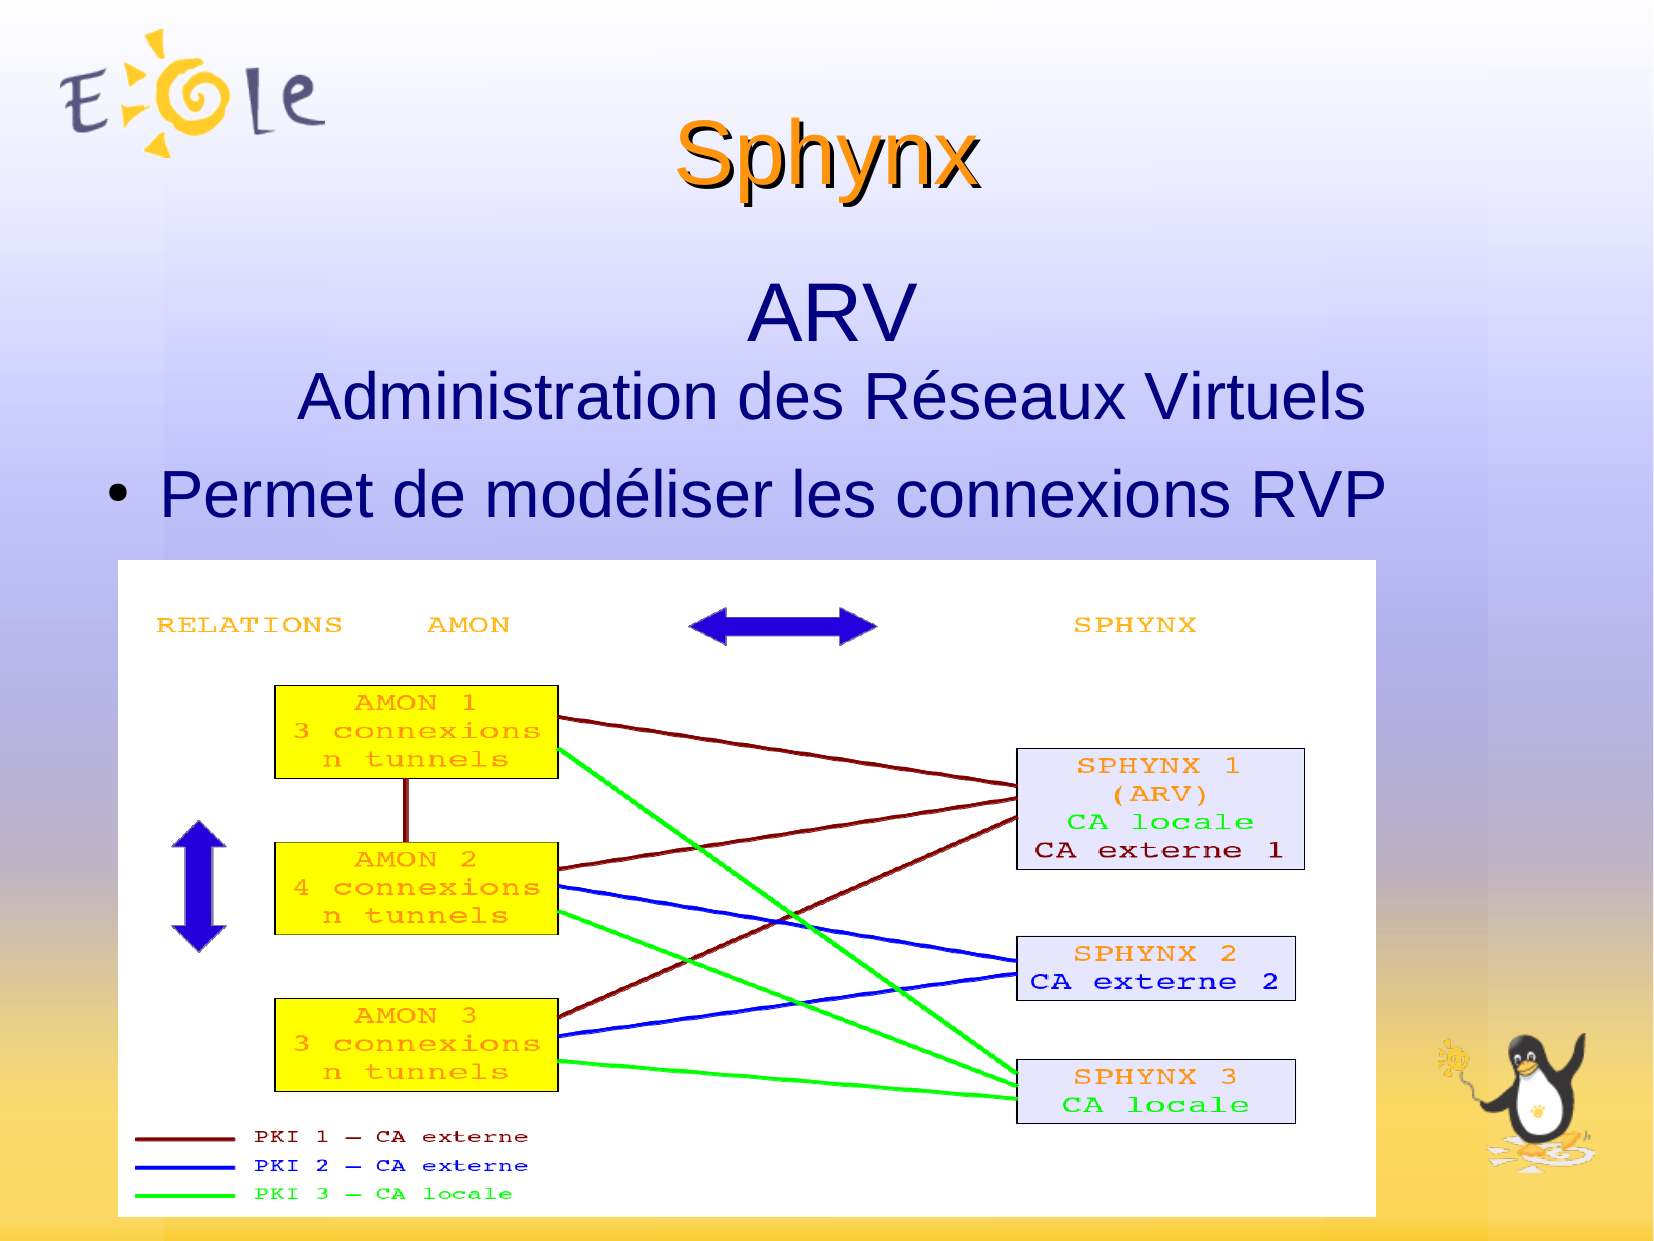

# Sphynx
ARV
Administration des Réseaux Virtuels
Permet de modéliser les connexions RVP